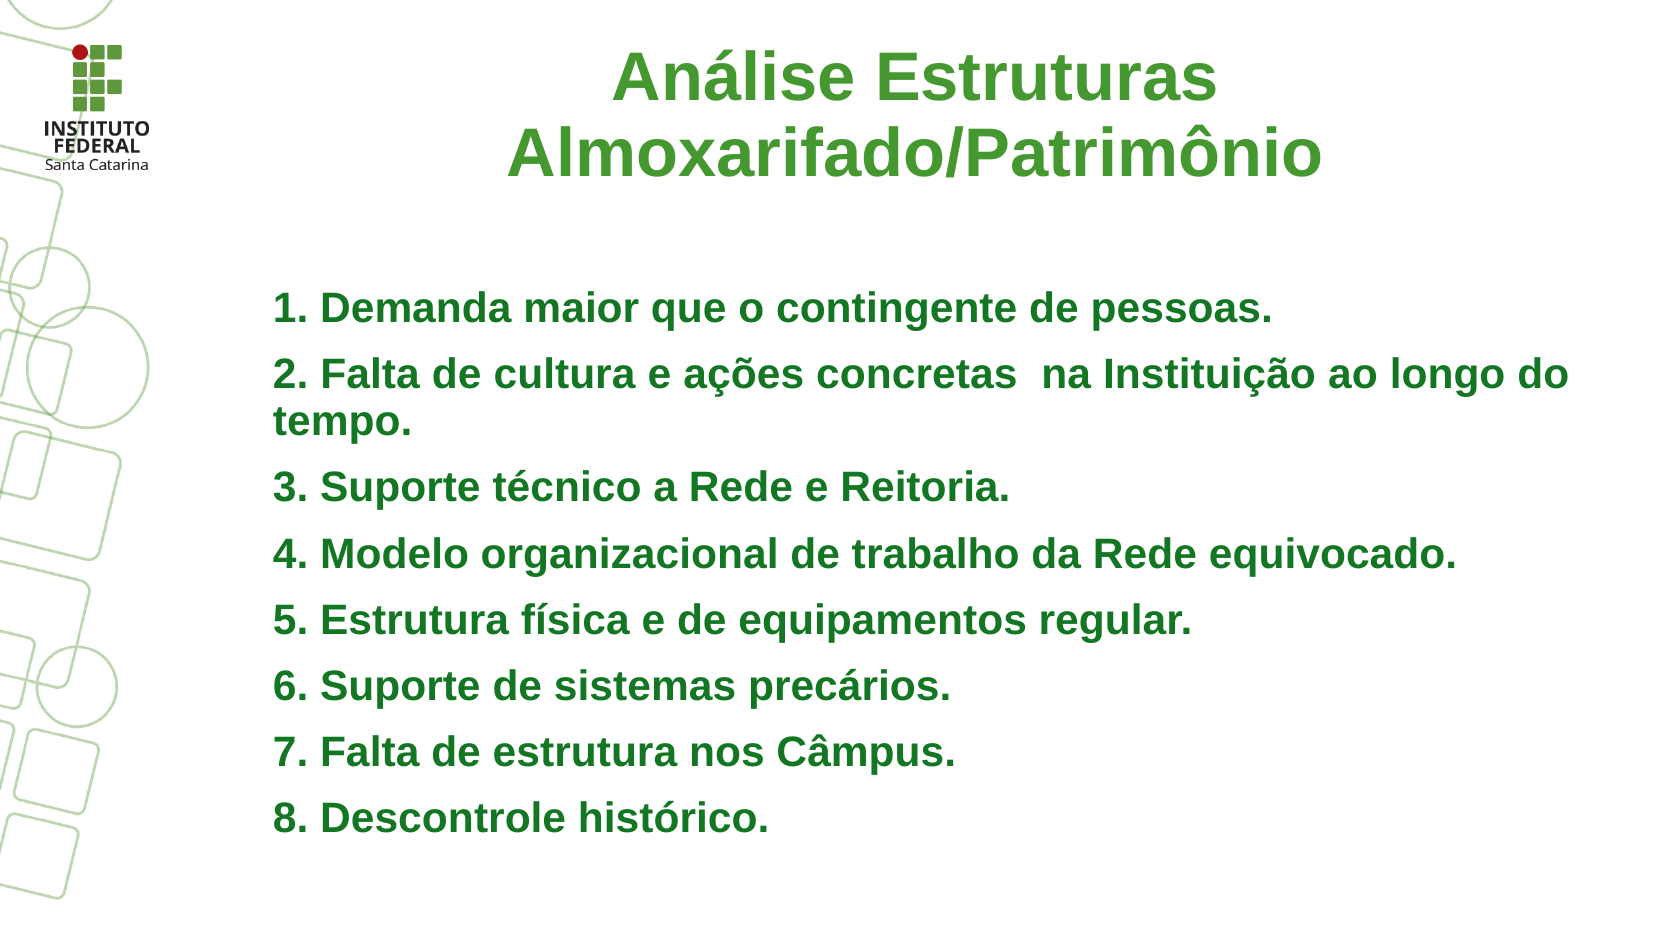

# Análise Estruturas Almoxarifado/Patrimônio
1. Demanda maior que o contingente de pessoas.
2. Falta de cultura e ações concretas na Instituição ao longo do tempo.
3. Suporte técnico a Rede e Reitoria.
4. Modelo organizacional de trabalho da Rede equivocado.
5. Estrutura física e de equipamentos regular.
6. Suporte de sistemas precários.
7. Falta de estrutura nos Câmpus.
8. Descontrole histórico.